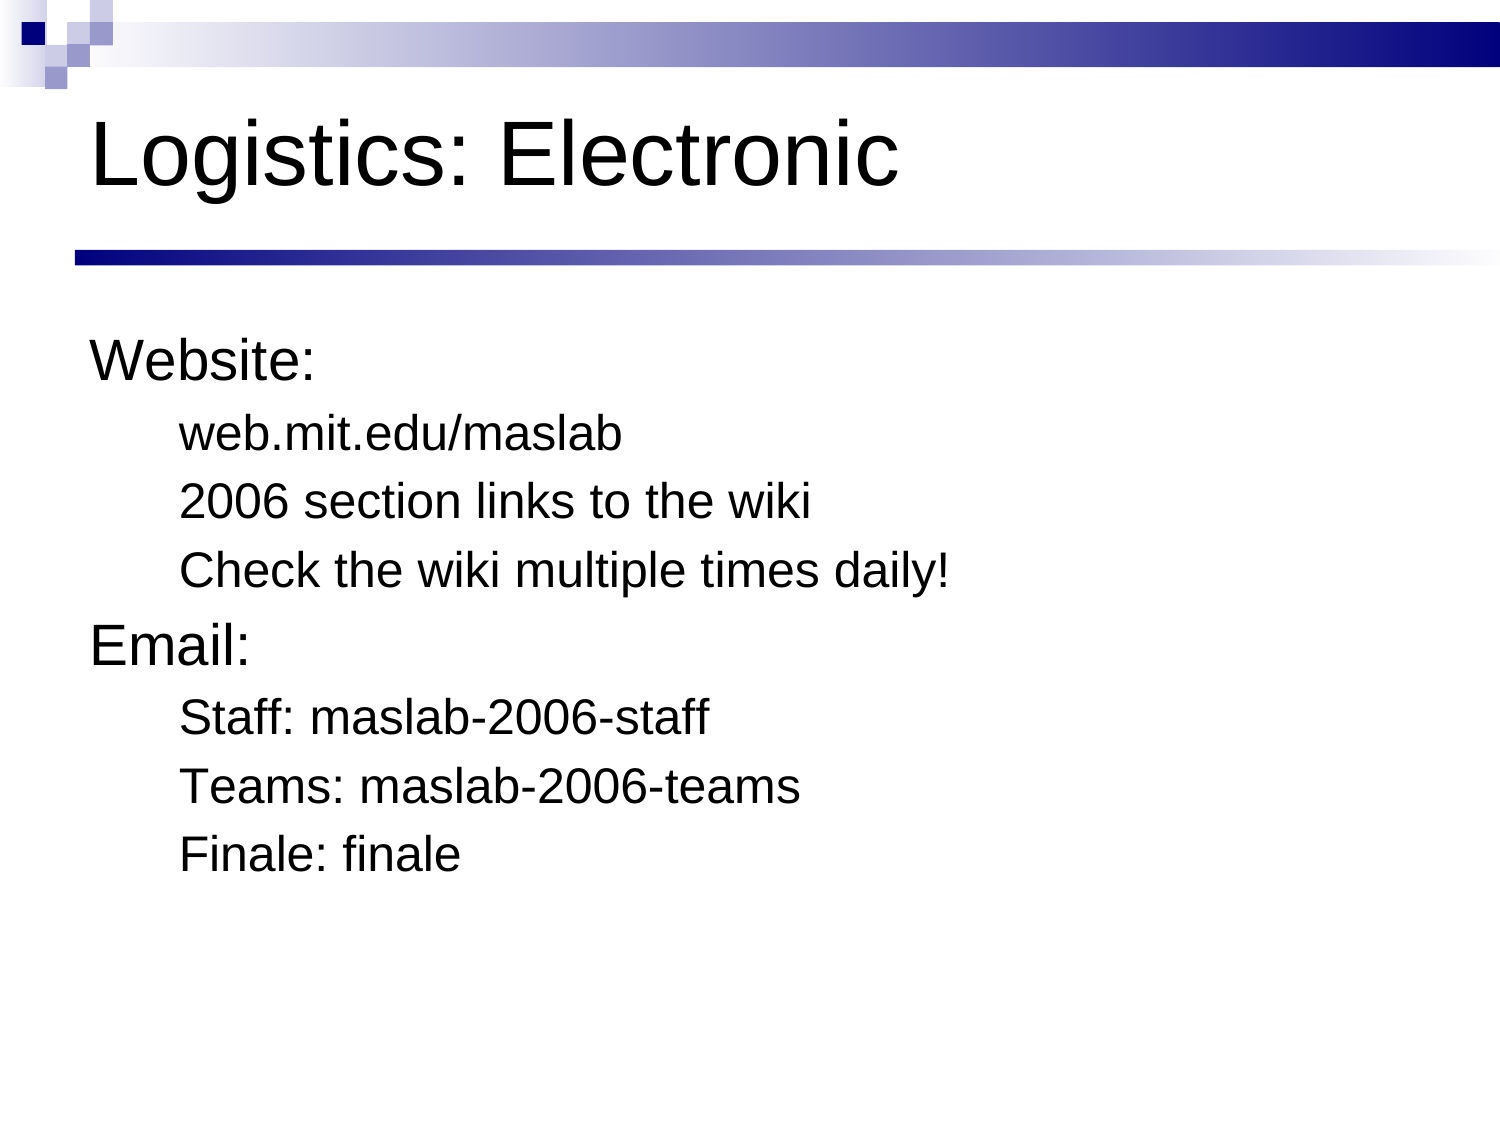

# Logistics: Electronic
Website:
 web.mit.edu/maslab
 2006 section links to the wiki
 Check the wiki multiple times daily!
Email:
 Staff: maslab-2006-staff
 Teams: maslab-2006-teams
 Finale: finale